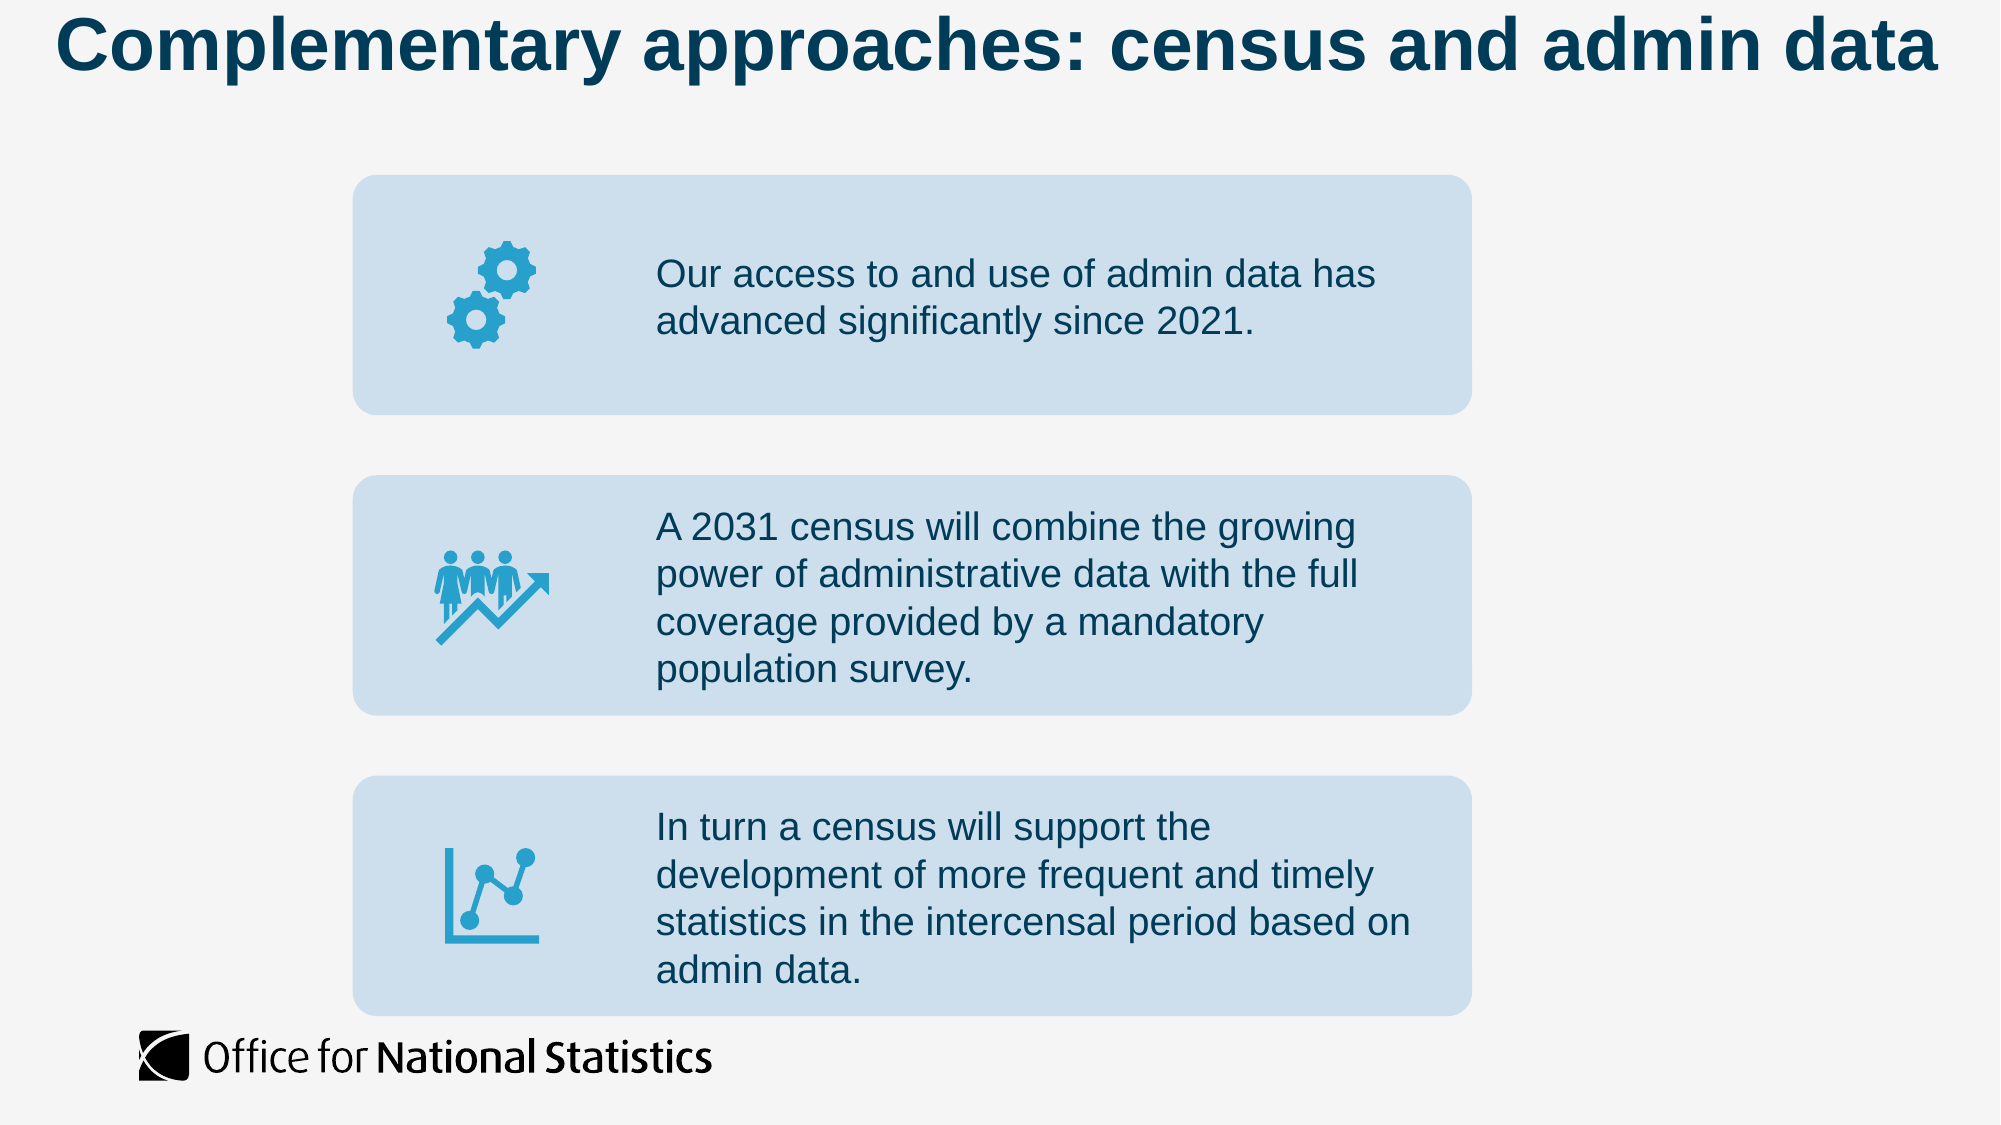

# Complementary approaches: census and admin data
Our access to and use of admin data has advanced significantly since 2021.
A 2031 census will combine the growing power of administrative data with the full coverage provided by a mandatory population survey.
In turn a census will support the development of more frequent and timely statistics in the intercensal period based on admin data.